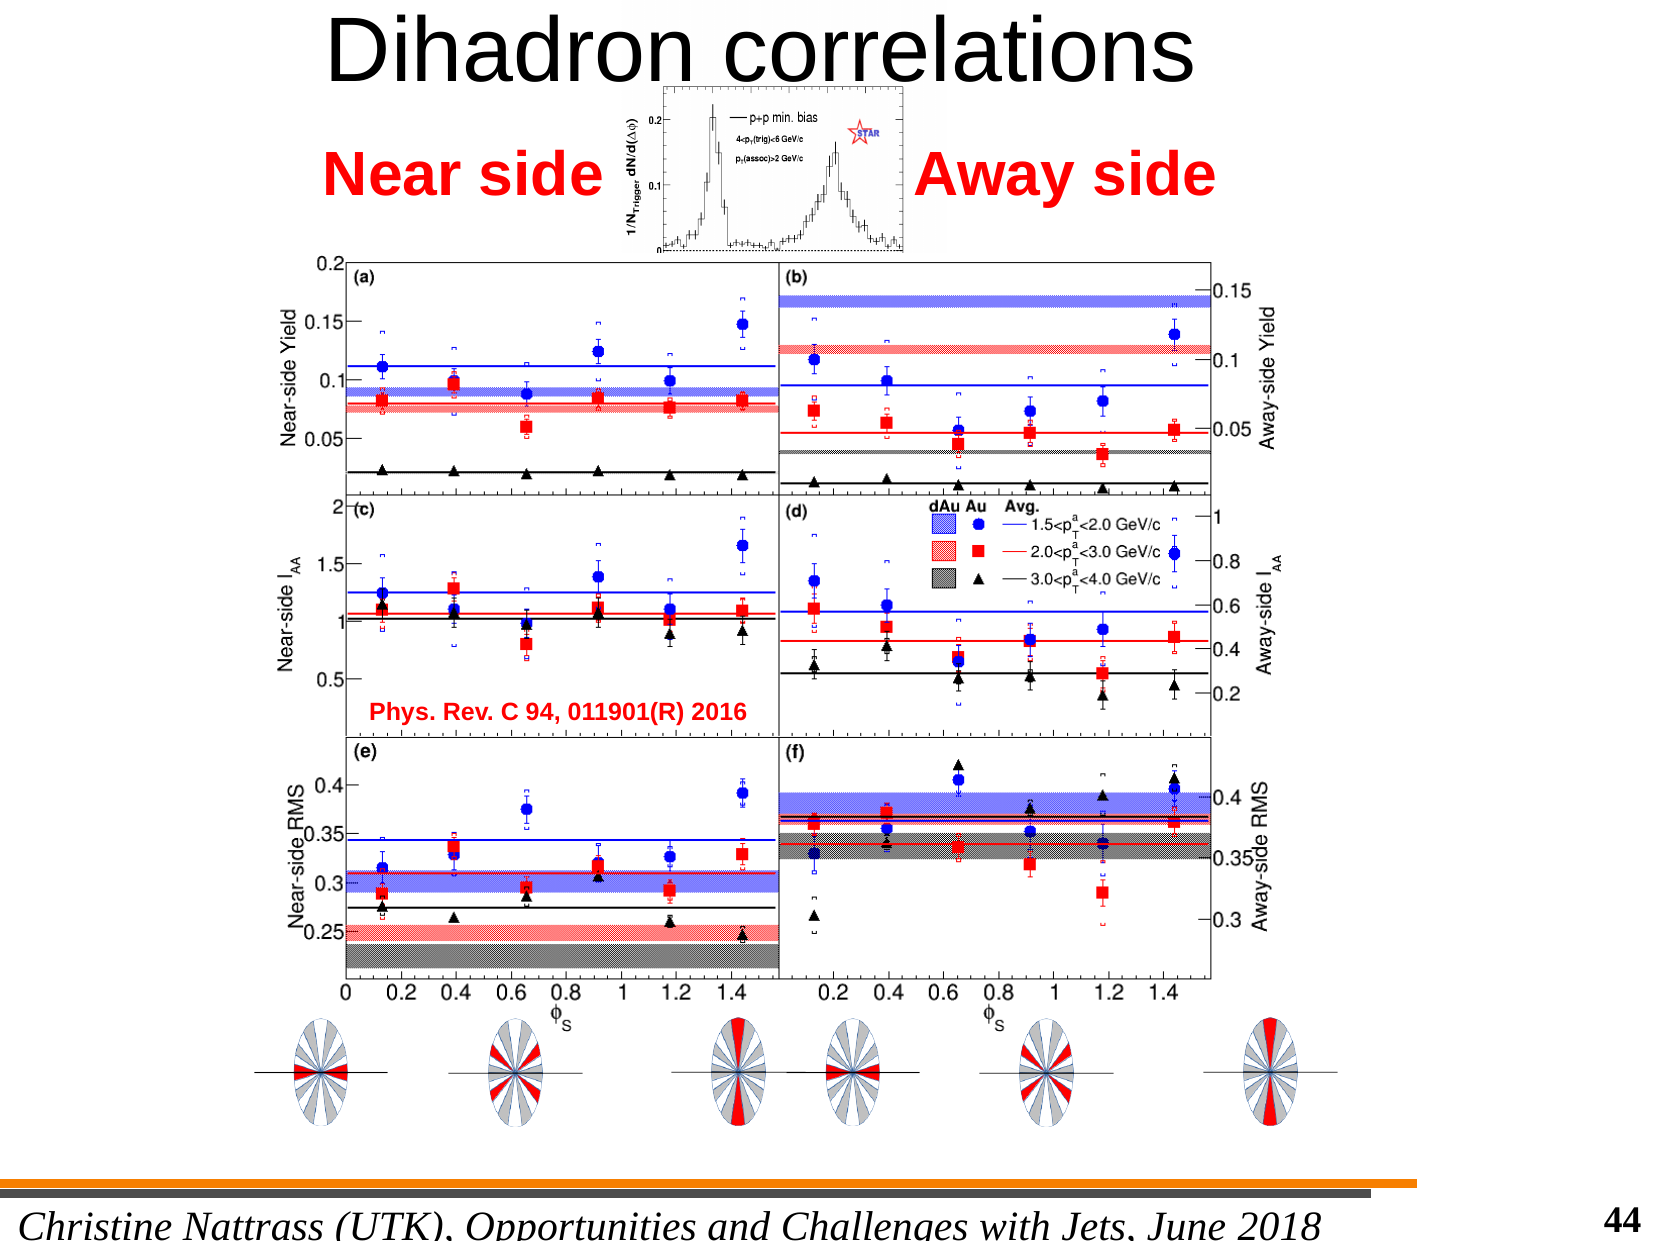

# Dihadron correlations
Near side
Away side
Phys. Rev. C 94, 011901(R) 2016